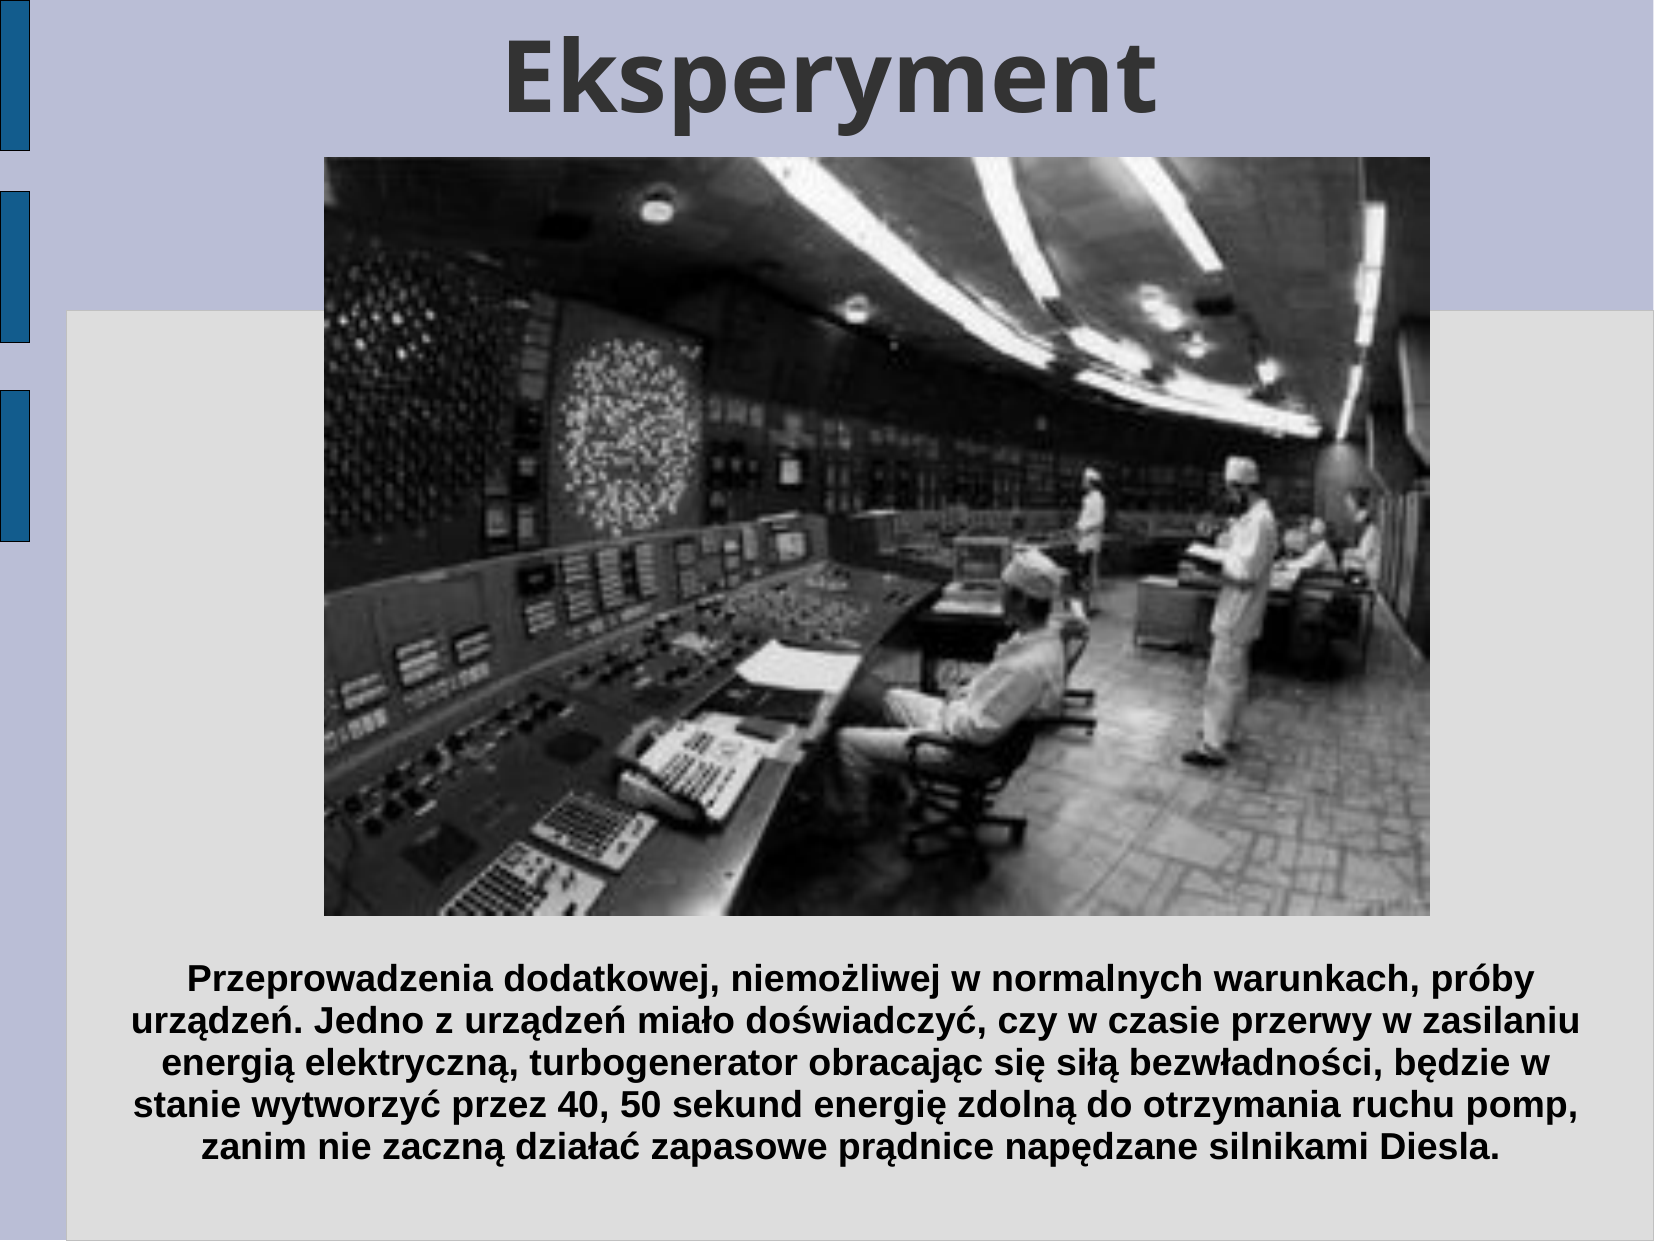

# Eksperyment
 Przeprowadzenia dodatkowej, niemożliwej w normalnych warunkach, próby urządzeń. Jedno z urządzeń miało doświadczyć, czy w czasie przerwy w zasilaniu energią elektryczną, turbogenerator obracając się siłą bezwładności, będzie w stanie wytworzyć przez 40, 50 sekund energię zdolną do otrzymania ruchu pomp, zanim nie zaczną działać zapasowe prądnice napędzane silnikami Diesla.